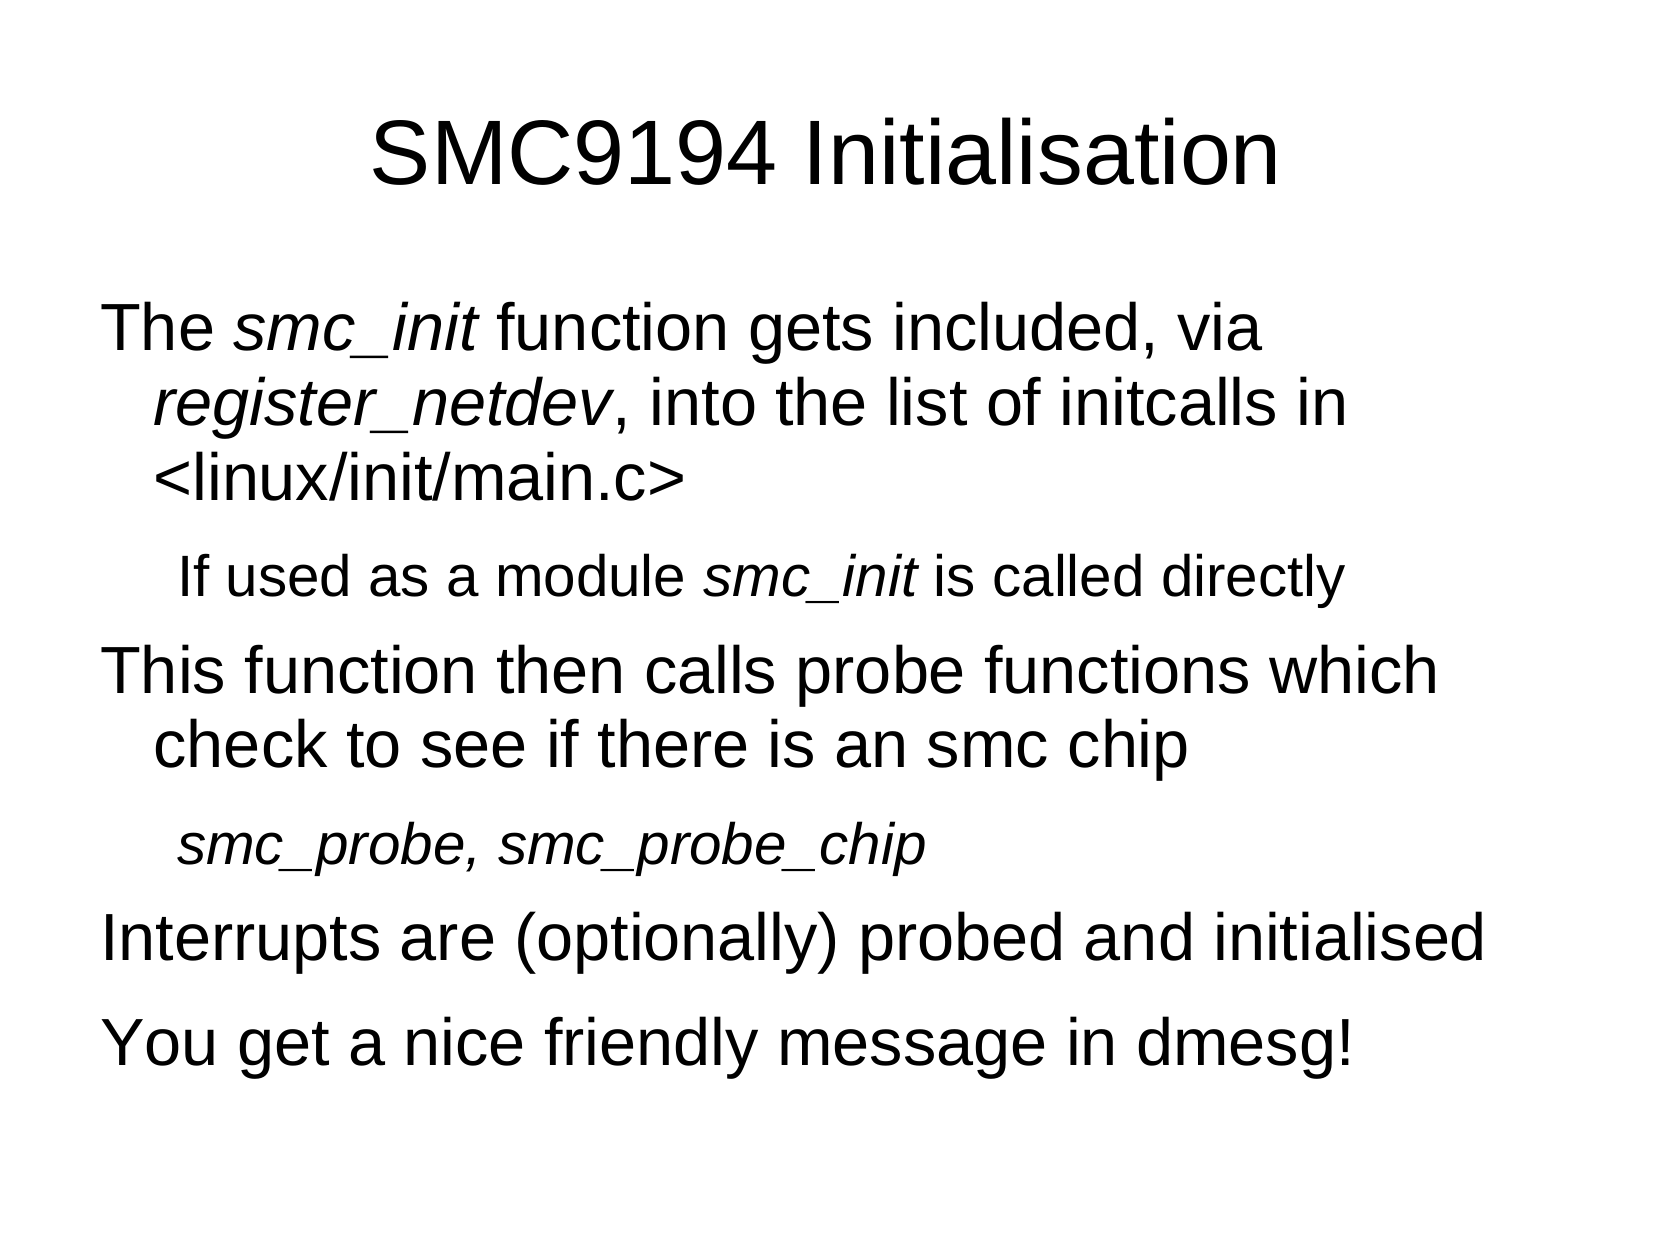

# SMC9194 Initialisation
The smc_init function gets included, via register_netdev, into the list of initcalls in <linux/init/main.c>
If used as a module smc_init is called directly
This function then calls probe functions which check to see if there is an smc chip
smc_probe, smc_probe_chip
Interrupts are (optionally) probed and initialised
You get a nice friendly message in dmesg!